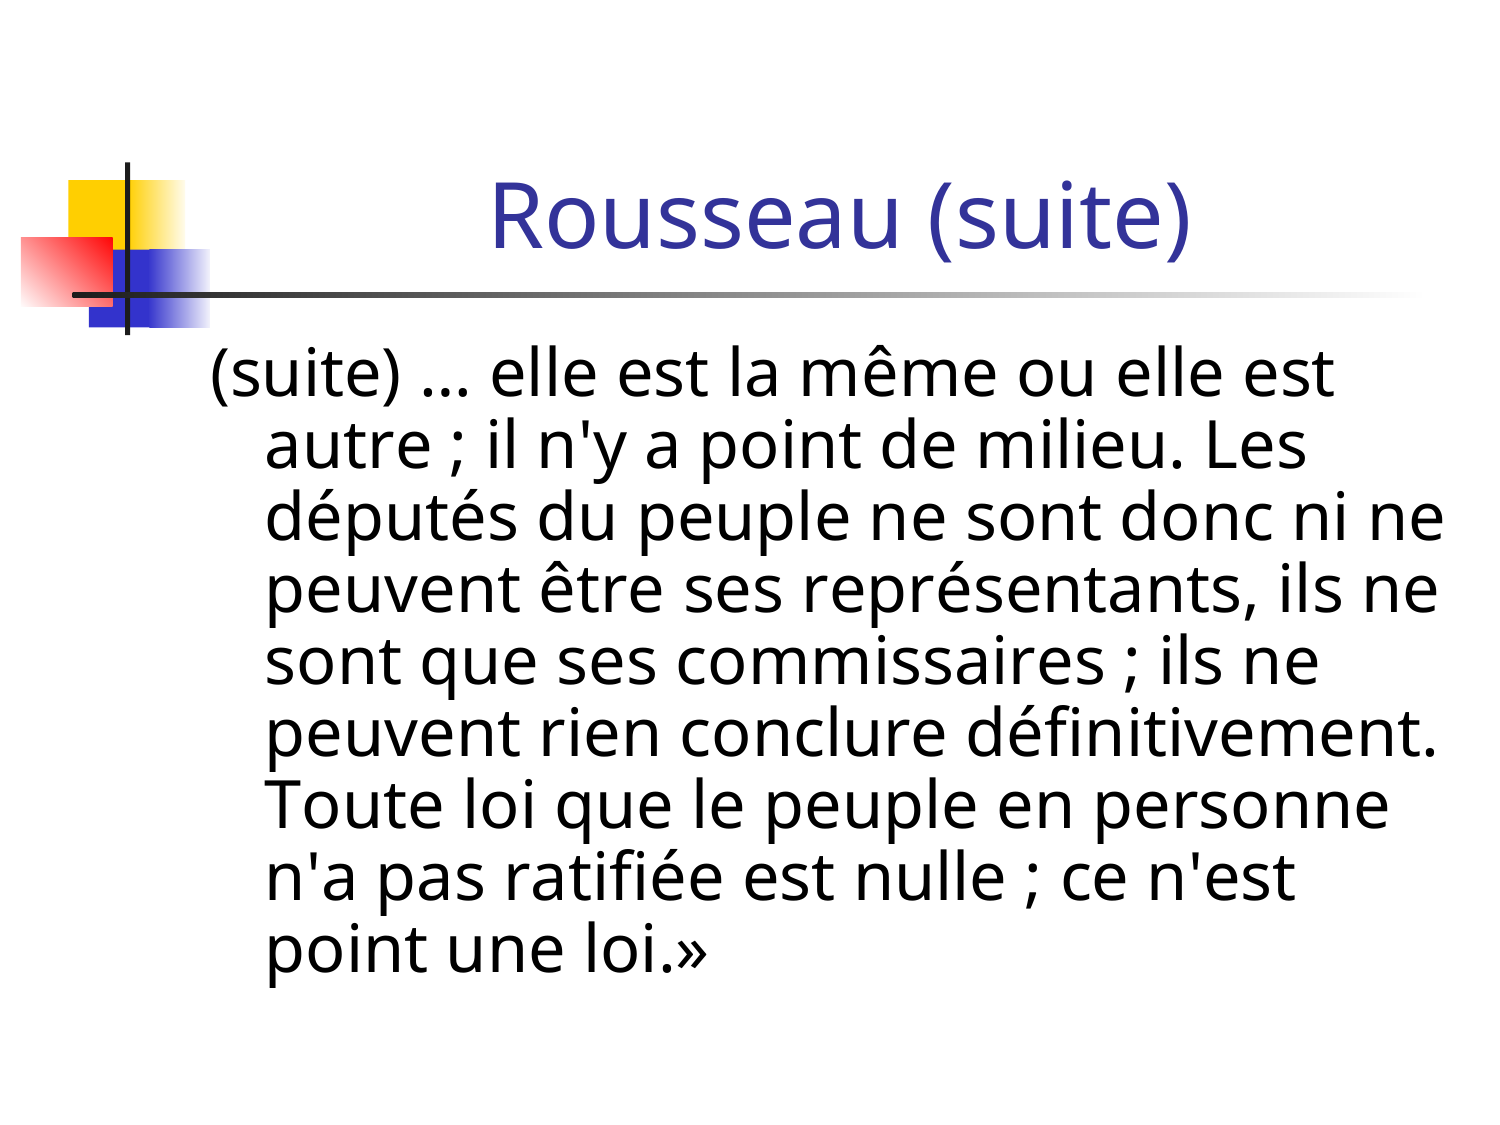

# Rousseau (suite)
(suite) … elle est la même ou elle est autre ; il n'y a point de milieu. Les députés du peuple ne sont donc ni ne peuvent être ses représentants, ils ne sont que ses commissaires ; ils ne peuvent rien conclure définitivement. Toute loi que le peuple en personne n'a pas ratifiée est nulle ; ce n'est point une loi.»